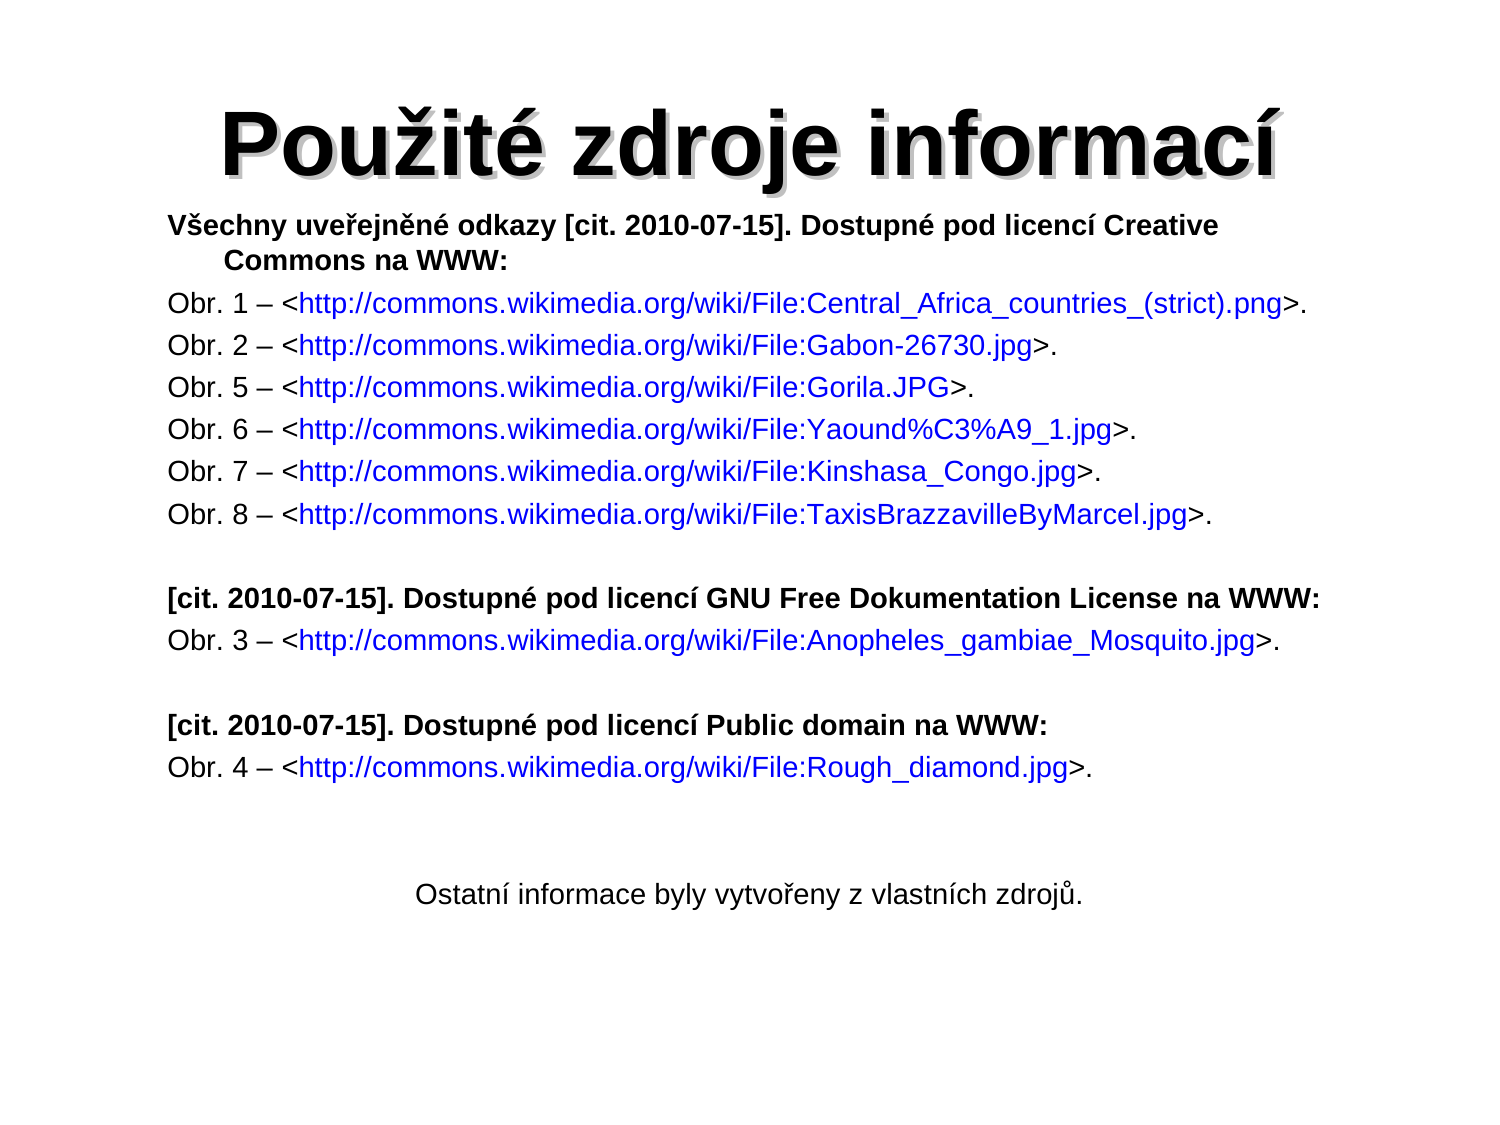

# Použité zdroje informací
Všechny uveřejněné odkazy [cit. 2010-07-15]. Dostupné pod licencí Creative Commons na WWW:
Obr. 1 – <http://commons.wikimedia.org/wiki/File:Central_Africa_countries_(strict).png>.
Obr. 2 – <http://commons.wikimedia.org/wiki/File:Gabon-26730.jpg>.
Obr. 5 – <http://commons.wikimedia.org/wiki/File:Gorila.JPG>.
Obr. 6 – <http://commons.wikimedia.org/wiki/File:Yaound%C3%A9_1.jpg>.
Obr. 7 – <http://commons.wikimedia.org/wiki/File:Kinshasa_Congo.jpg>.
Obr. 8 – <http://commons.wikimedia.org/wiki/File:TaxisBrazzavilleByMarcel.jpg>.
[cit. 2010-07-15]. Dostupné pod licencí GNU Free Dokumentation License na WWW:
Obr. 3 – <http://commons.wikimedia.org/wiki/File:Anopheles_gambiae_Mosquito.jpg>.
[cit. 2010-07-15]. Dostupné pod licencí Public domain na WWW:
Obr. 4 – <http://commons.wikimedia.org/wiki/File:Rough_diamond.jpg>.
Ostatní informace byly vytvořeny z vlastních zdrojů.